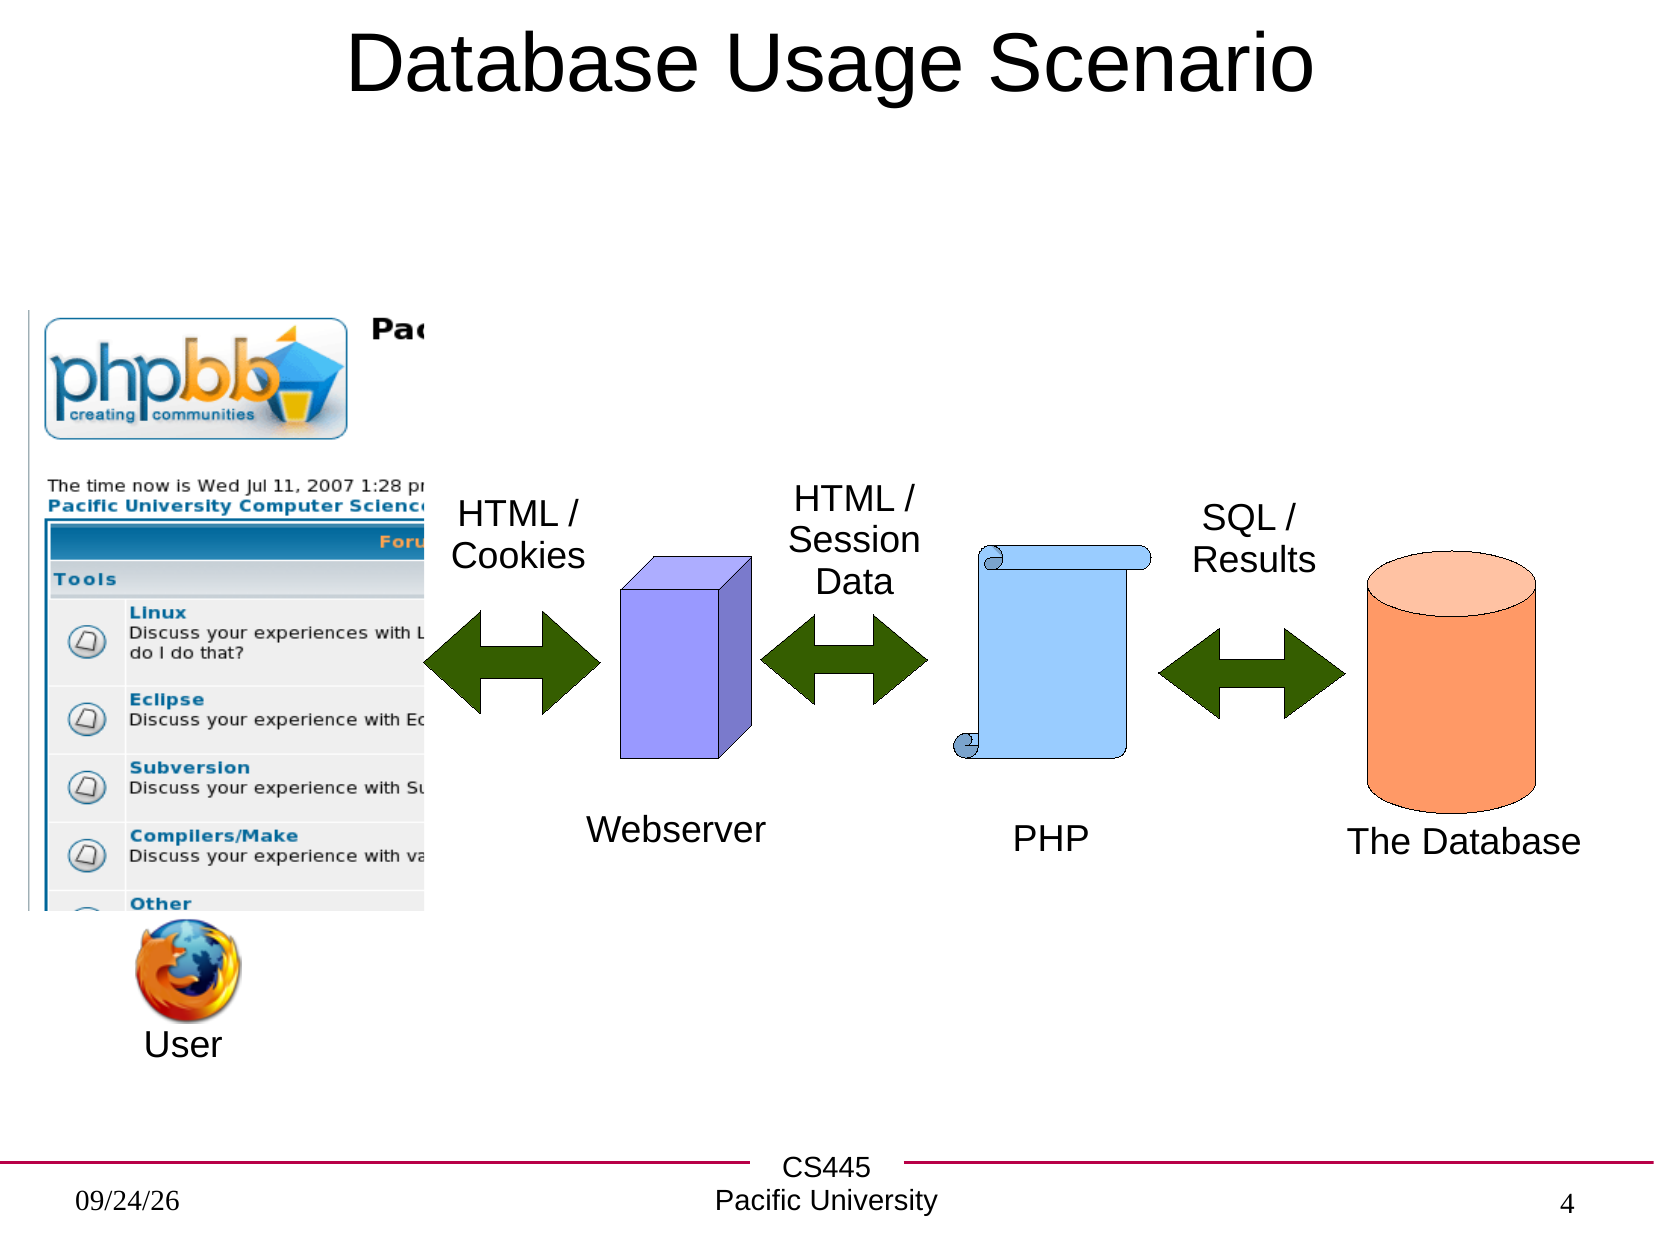

# Database Usage Scenario
HTML /
Session
Data
HTML /
Cookies
SQL /
Results
Webserver
PHP
The Database
User